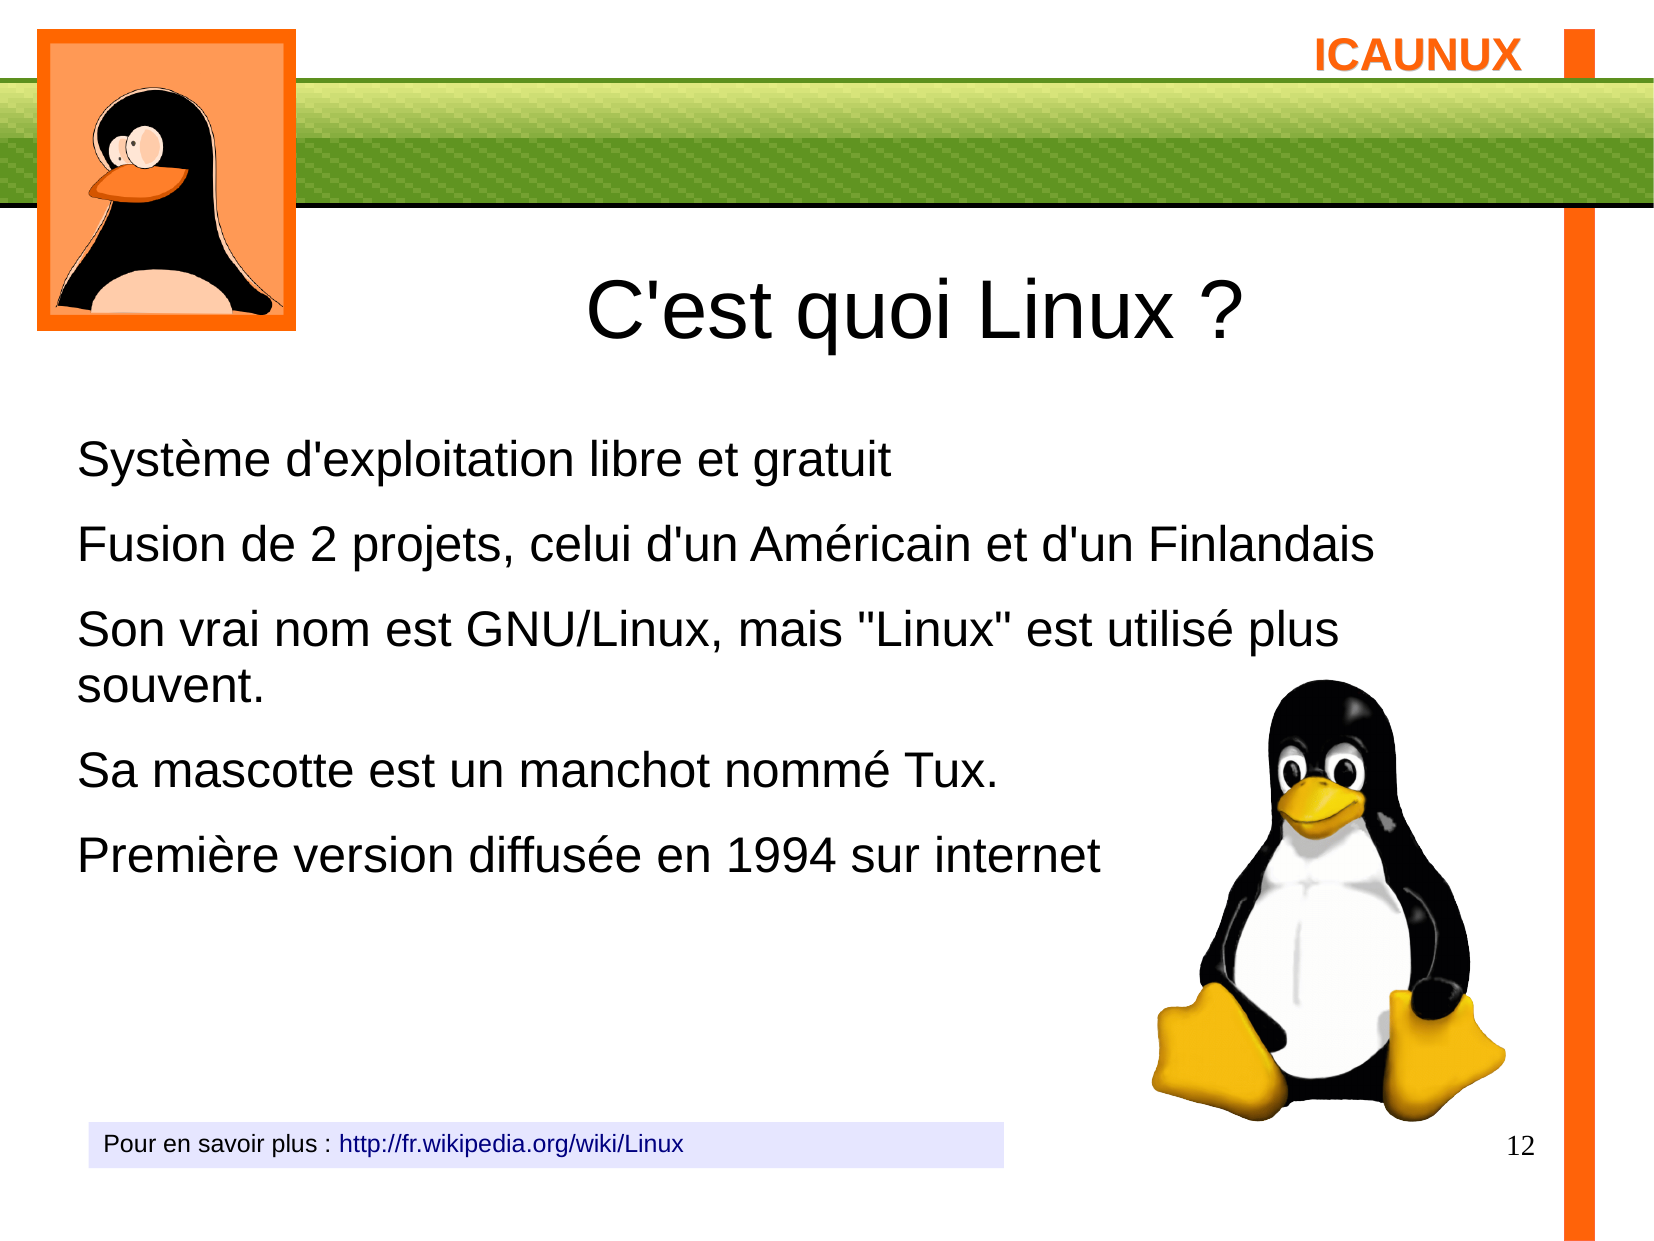

# C'est quoi Linux ?
Système d'exploitation libre et gratuit
Fusion de 2 projets, celui d'un Américain et d'un Finlandais
Son vrai nom est GNU/Linux, mais "Linux" est utilisé plus souvent.
Sa mascotte est un manchot nommé Tux.
Première version diffusée en 1994 sur internet
Pour en savoir plus : http://fr.wikipedia.org/wiki/Linux
12